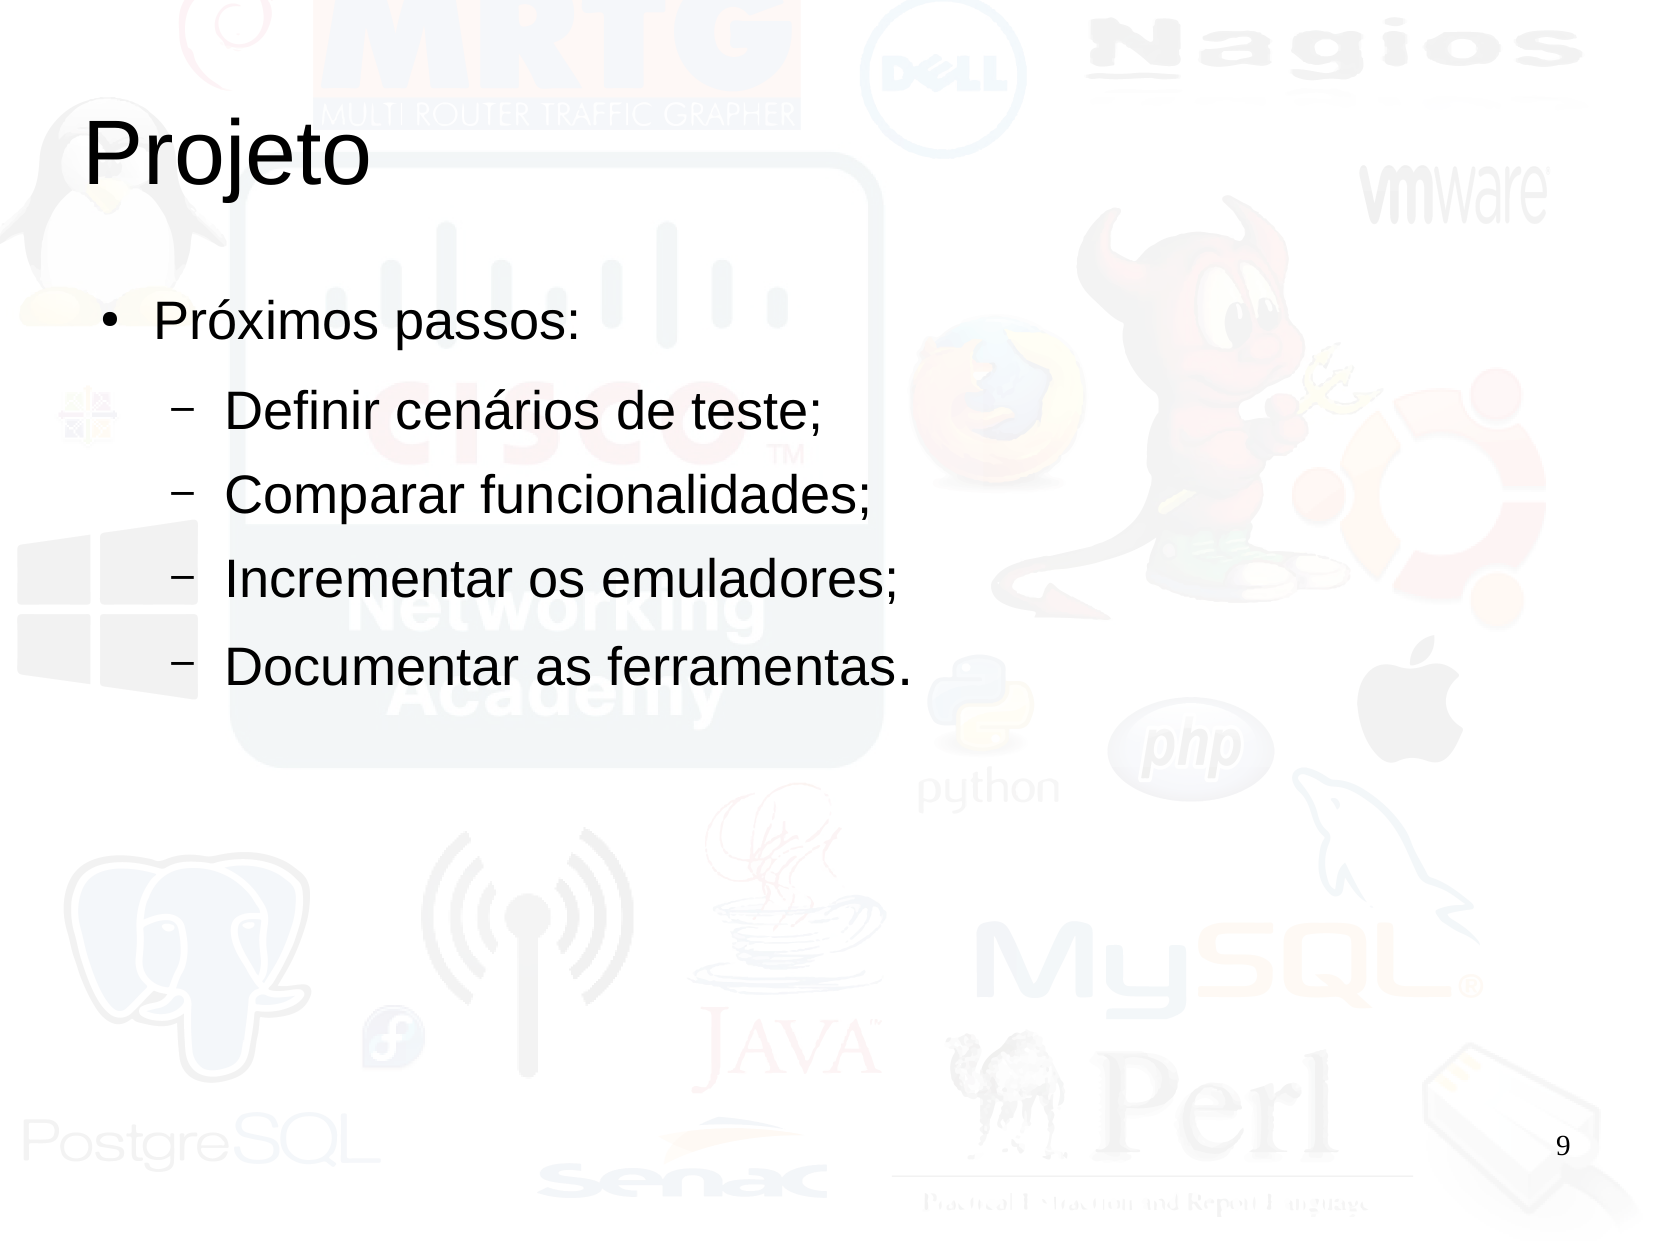

# Projeto
Próximos passos:
Definir cenários de teste;
Comparar funcionalidades;
Incrementar os emuladores;
Documentar as ferramentas.
9